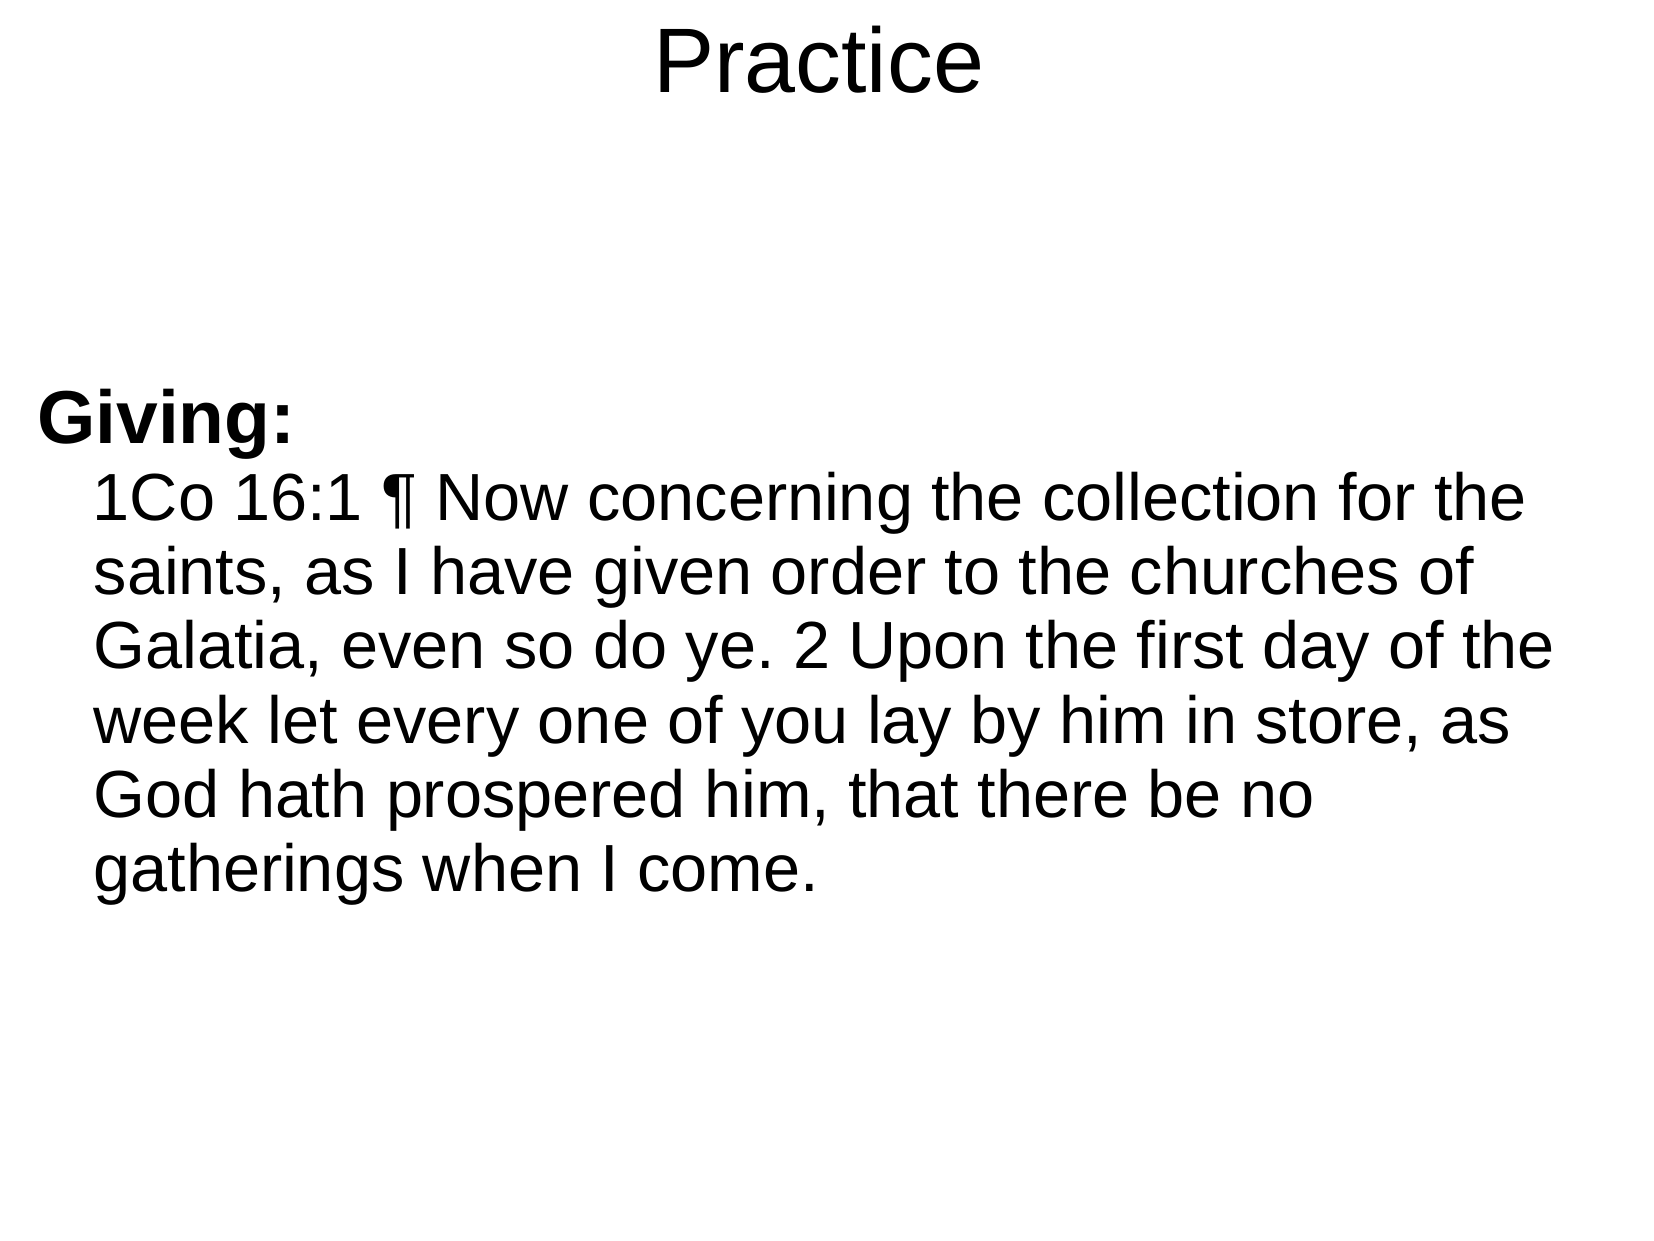

# Practice
Giving:
 1Co 16:1 ¶ Now concerning the collection for the saints, as I have given order to the churches of Galatia, even so do ye. 2 Upon the first day of the week let every one of you lay by him in store, as God hath prospered him, that there be no gatherings when I come.